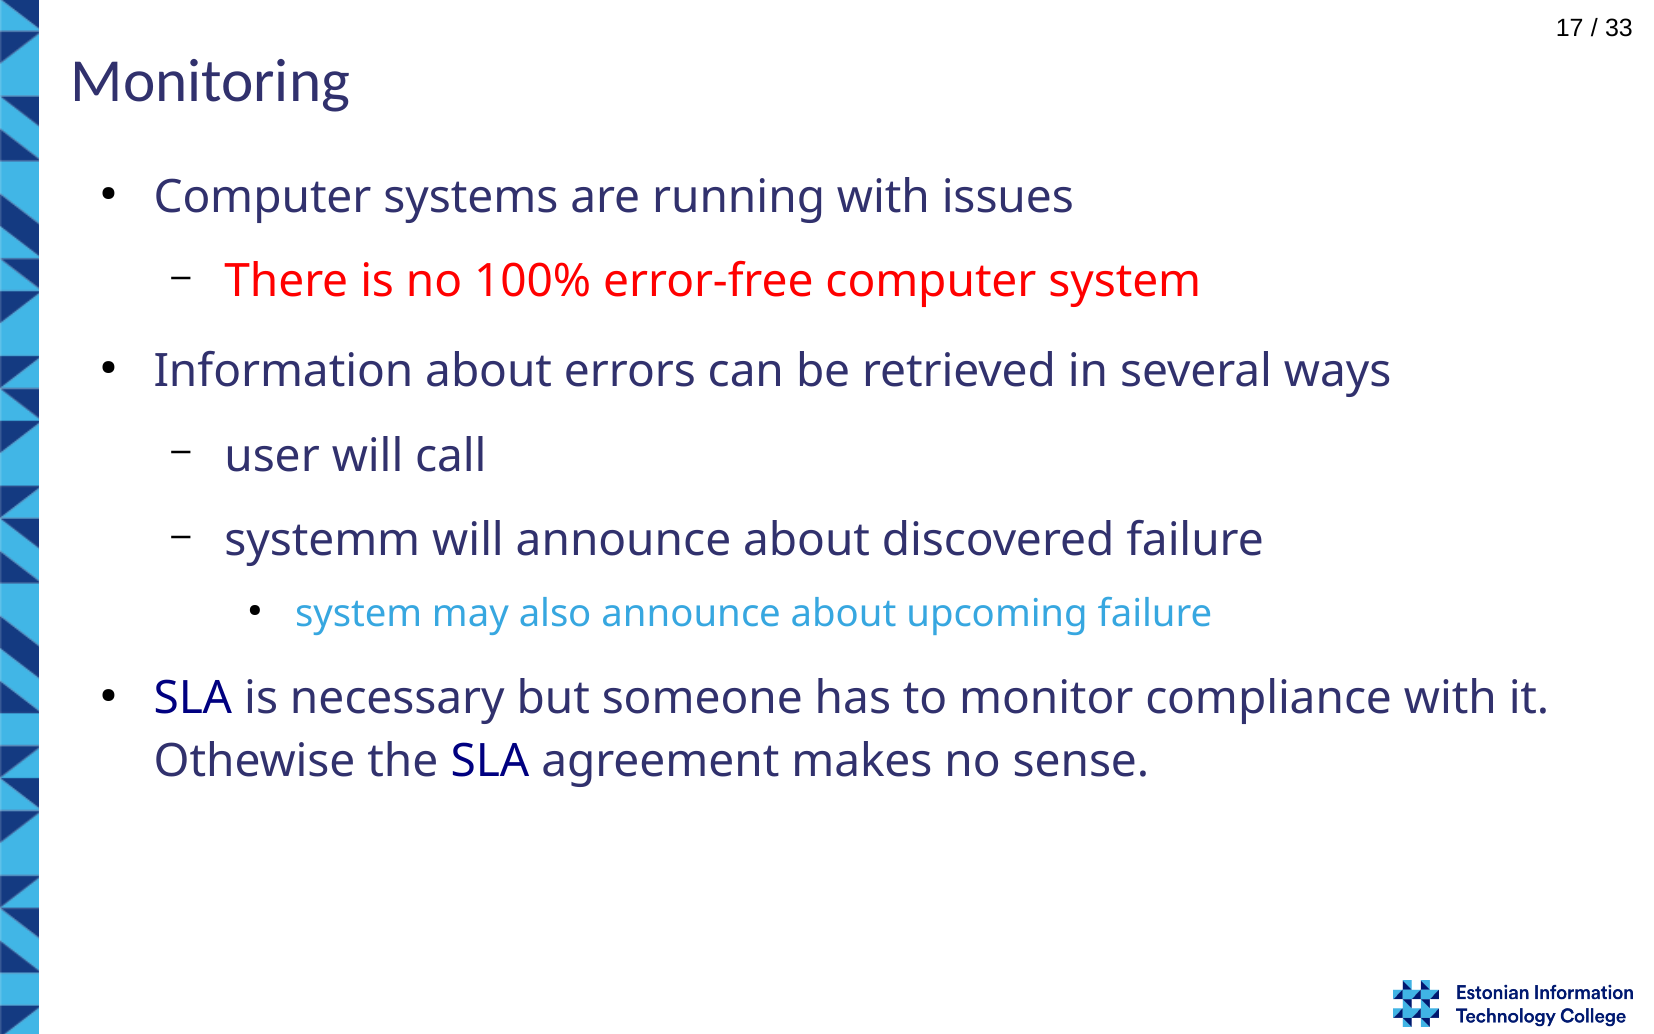

# Monitoring
Computer systems are running with issues
There is no 100% error-free computer system
Information about errors can be retrieved in several ways
user will call
systemm will announce about discovered failure
system may also announce about upcoming failure
SLA is necessary but someone has to monitor compliance with it. Othewise the SLA agreement makes no sense.